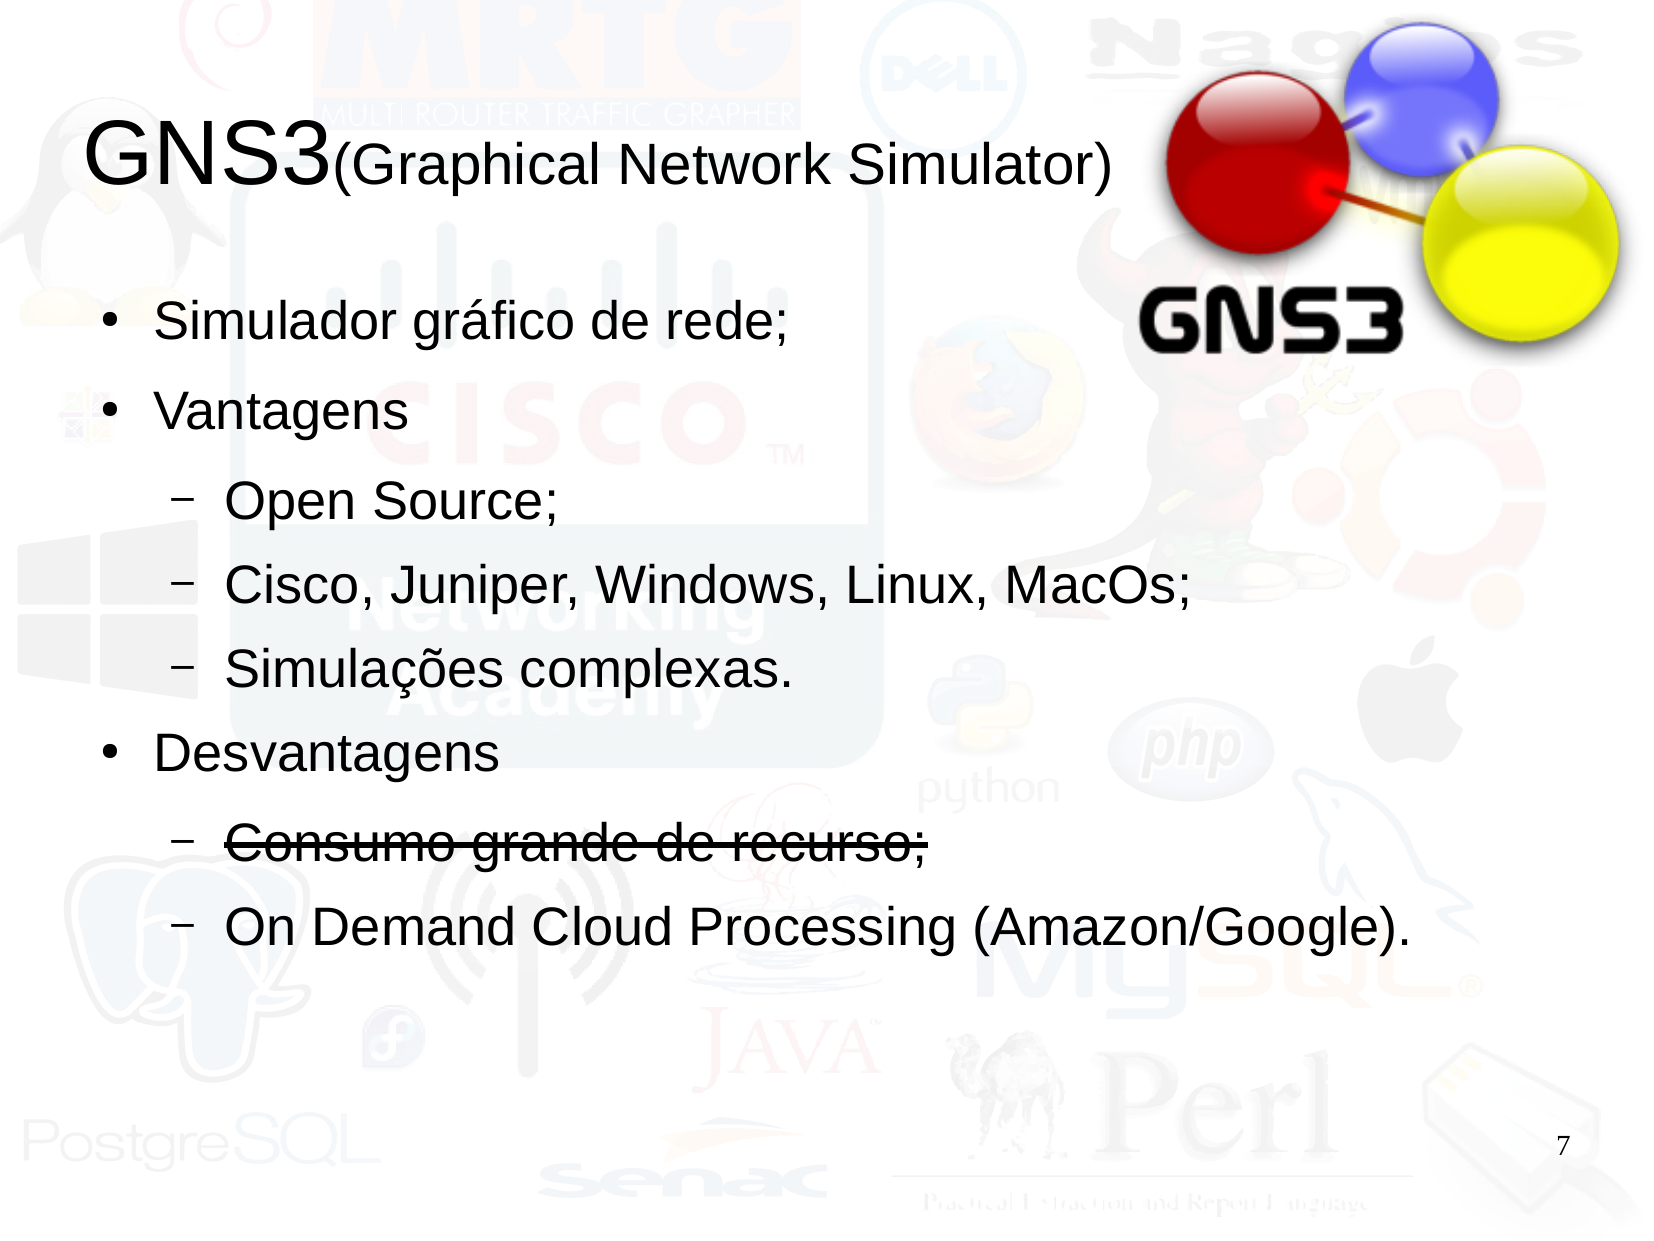

# GNS3(Graphical Network Simulator)
Simulador gráfico de rede;
Vantagens
Open Source;
Cisco, Juniper, Windows, Linux, MacOs;
Simulações complexas.
Desvantagens
Consumo grande de recurso;
On Demand Cloud Processing (Amazon/Google).
7